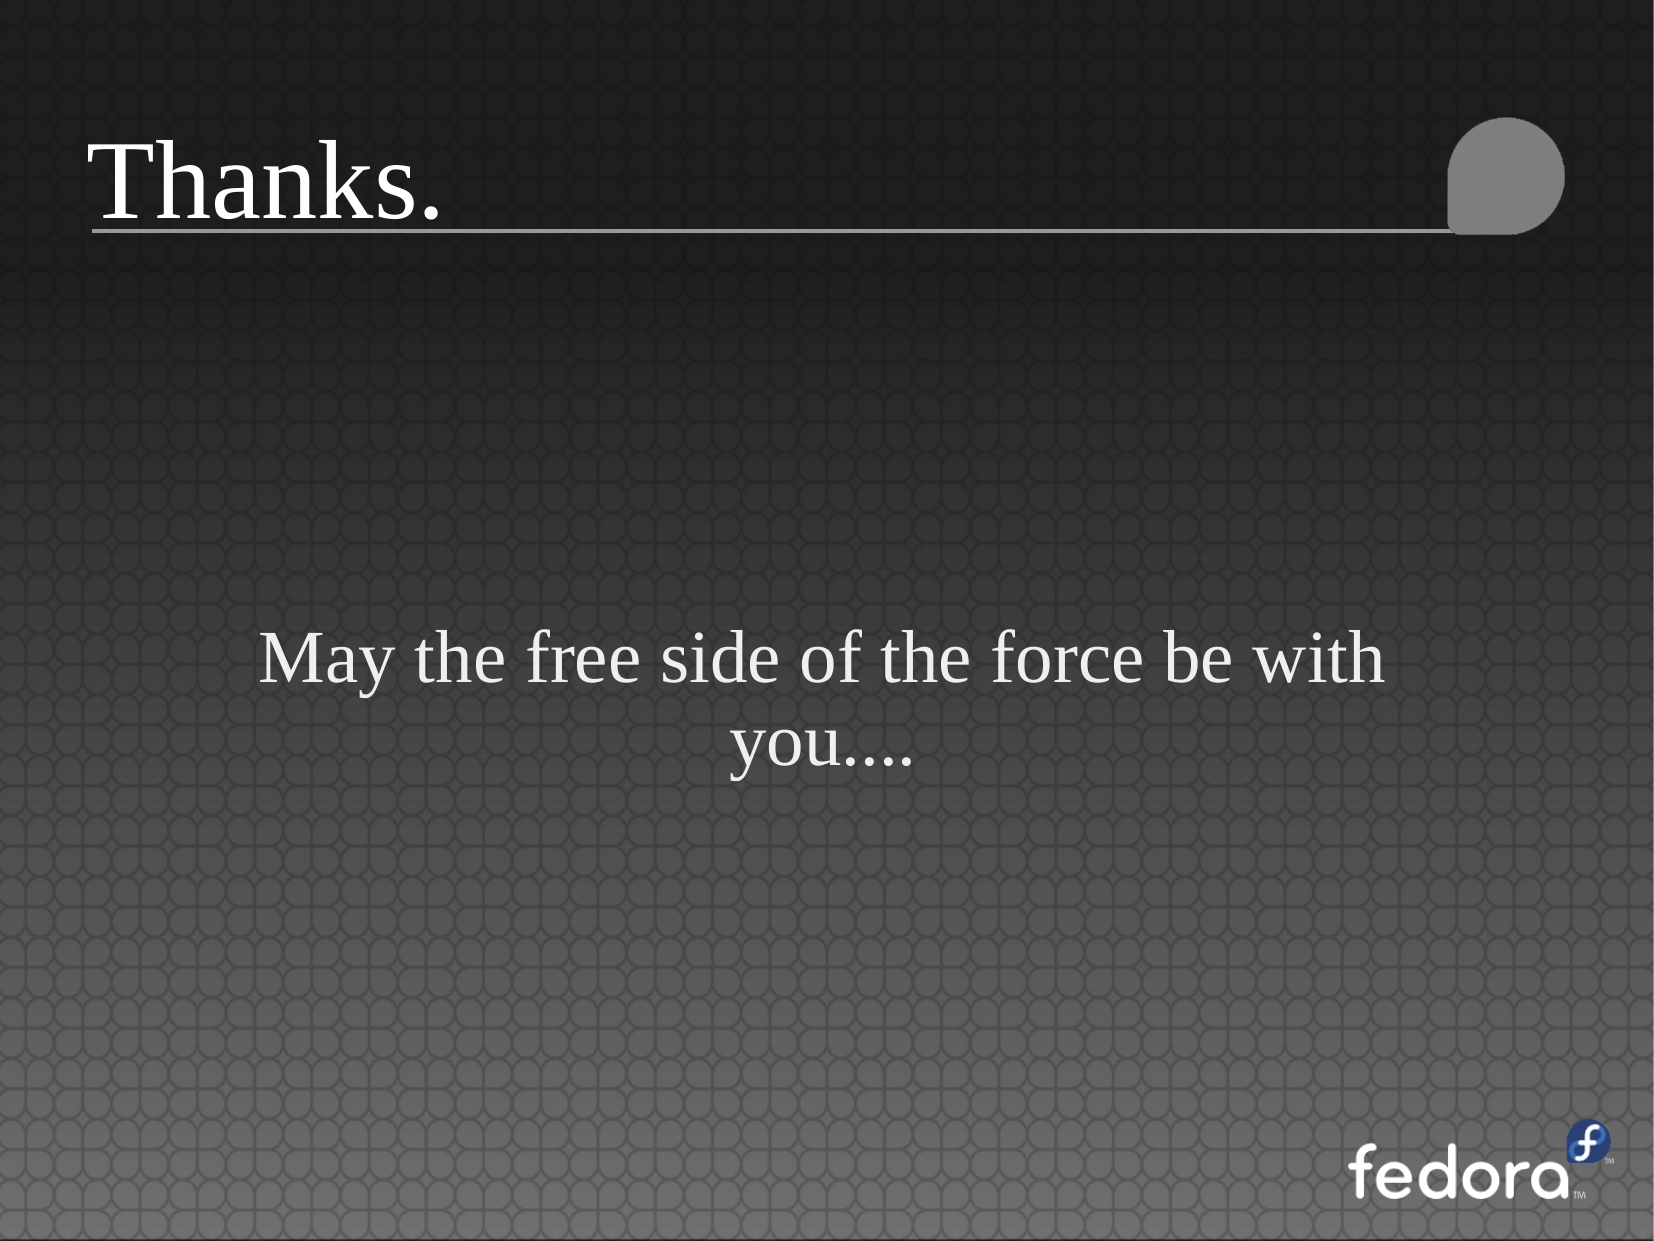

# Thanks.
May the free side of the force be with you....